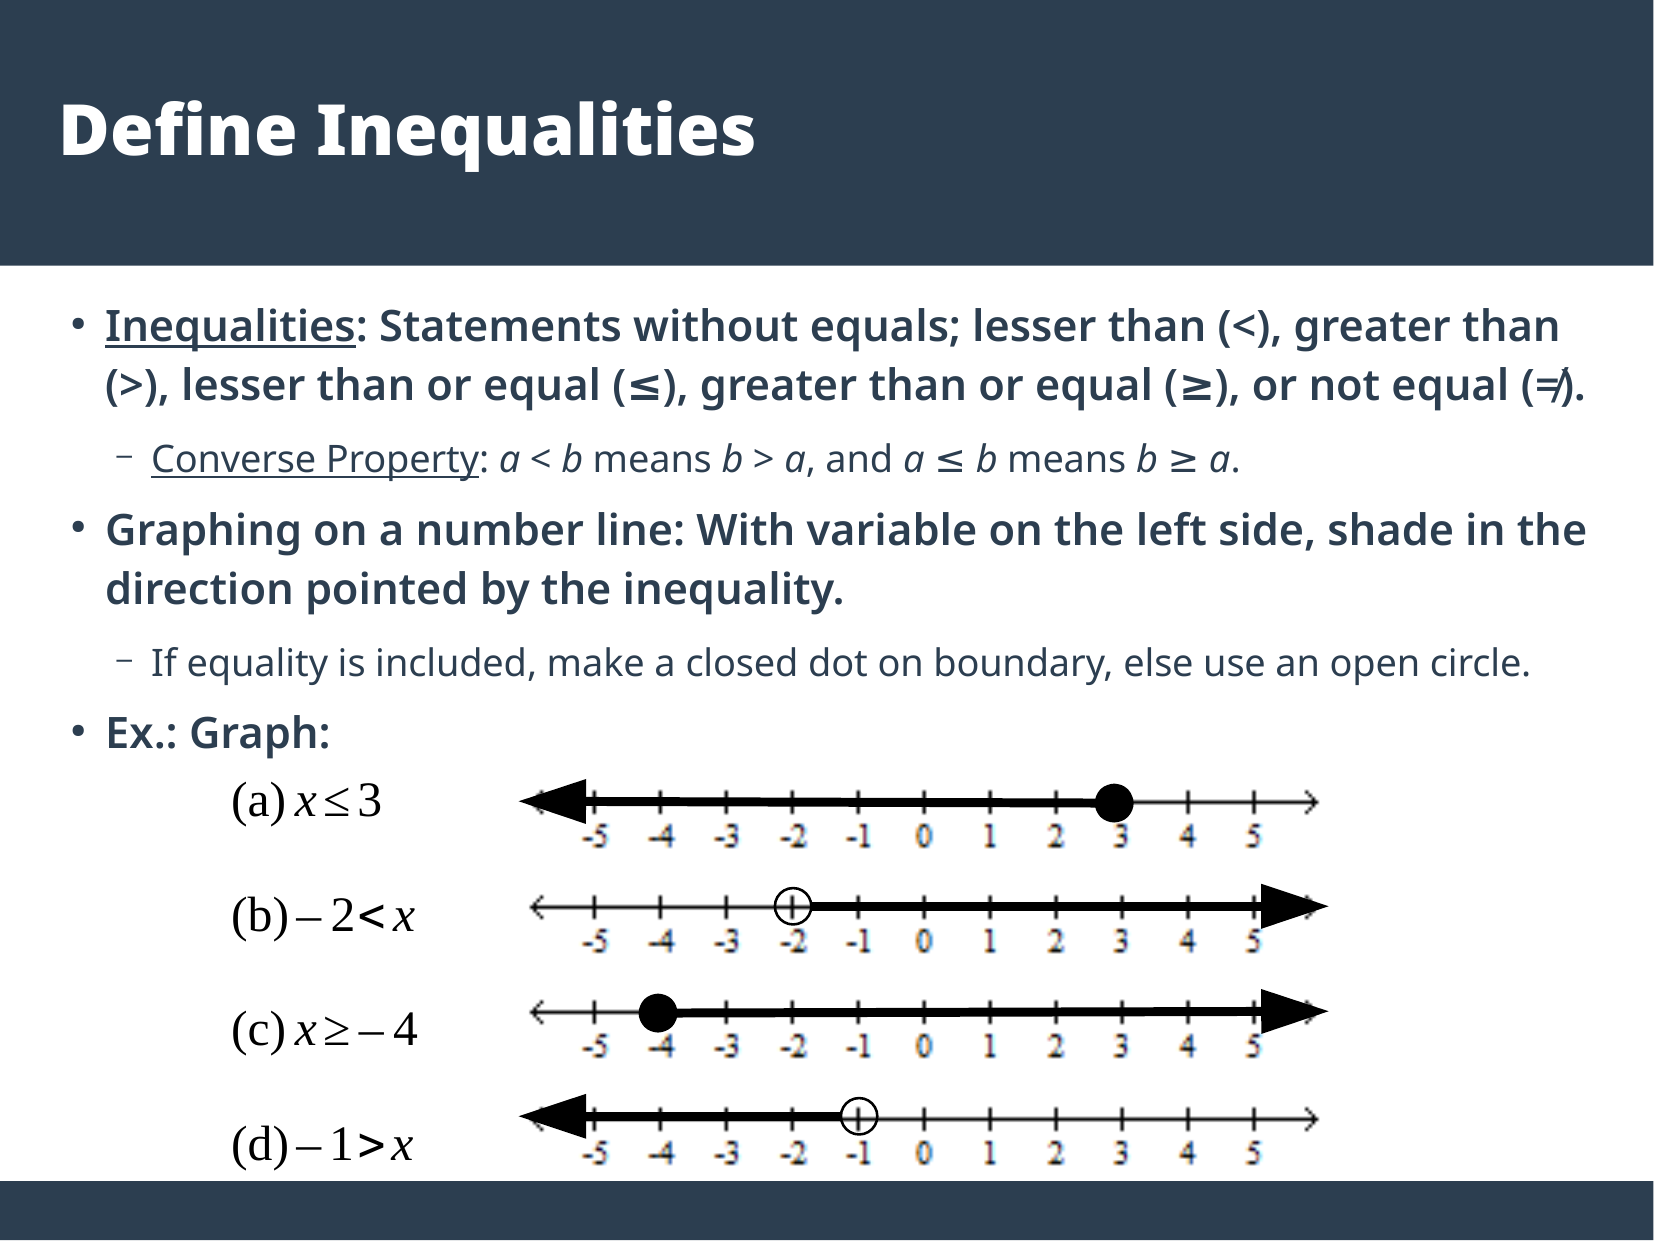

# Define Inequalities
Inequalities: Statements without equals; lesser than (<), greater than (>), lesser than or equal (≤), greater than or equal (≥), or not equal (≠).
Converse Property: a < b means b > a, and a ≤ b means b ≥ a.
Graphing on a number line: With variable on the left side, shade in the direction pointed by the inequality.
If equality is included, make a closed dot on boundary, else use an open circle.
Ex.: Graph: